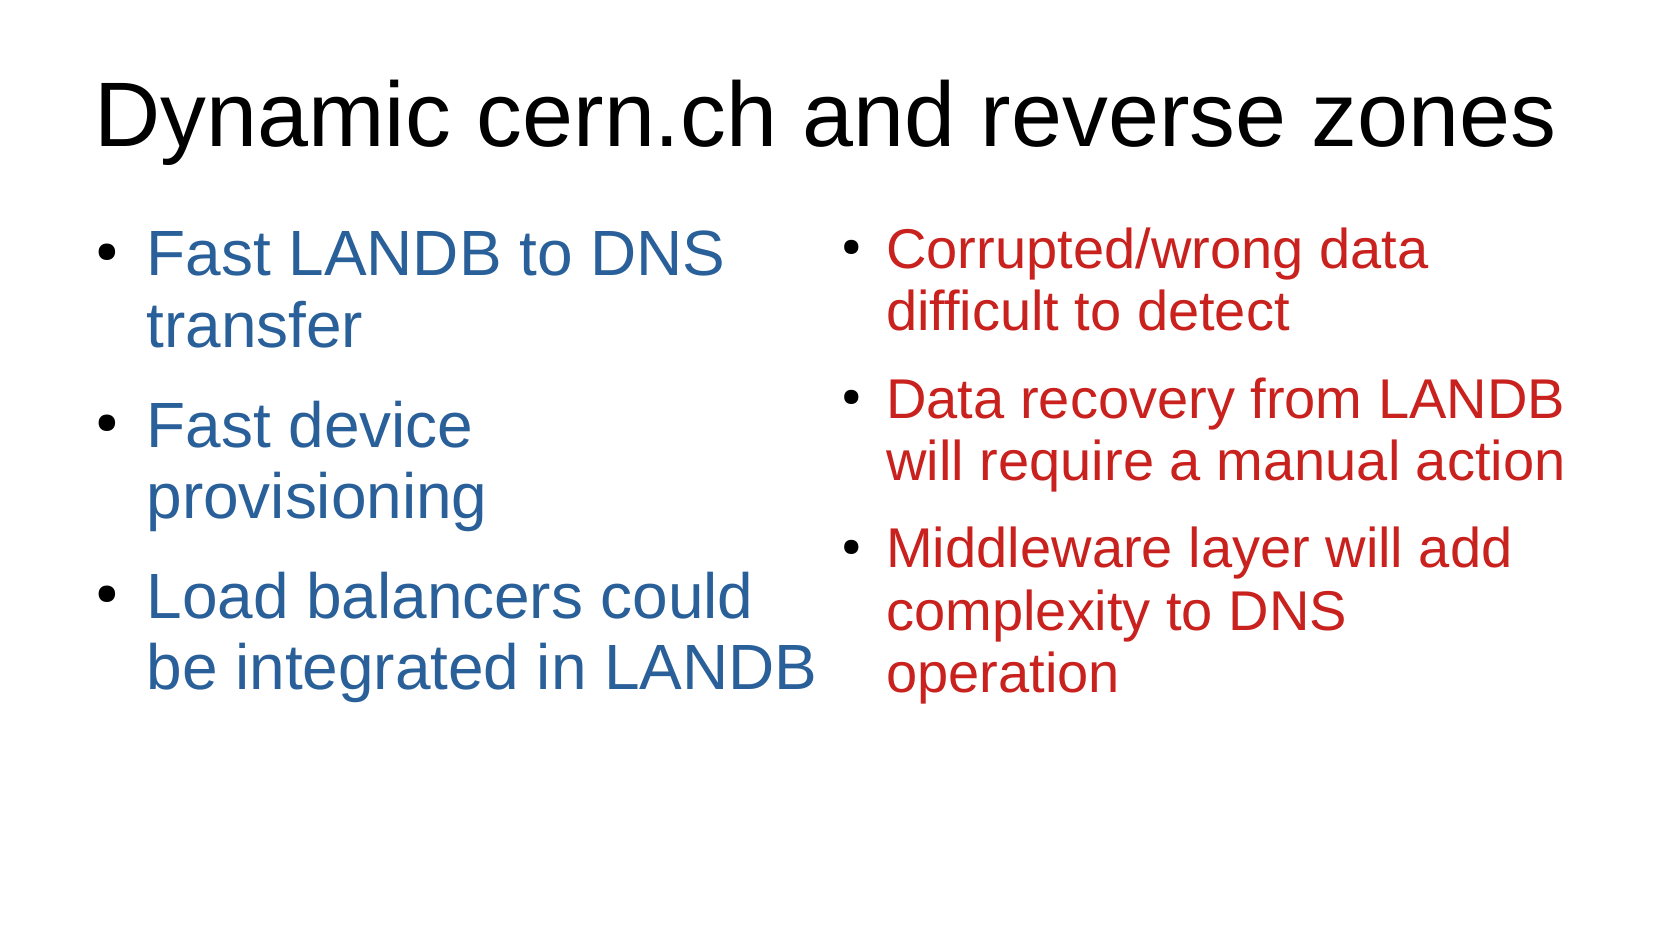

# Dynamic cern.ch and reverse zones
Fast LANDB to DNS transfer
Fast device provisioning
Load balancers could be integrated in LANDB
Corrupted/wrong data difficult to detect
Data recovery from LANDB will require a manual action
Middleware layer will add complexity to DNS operation